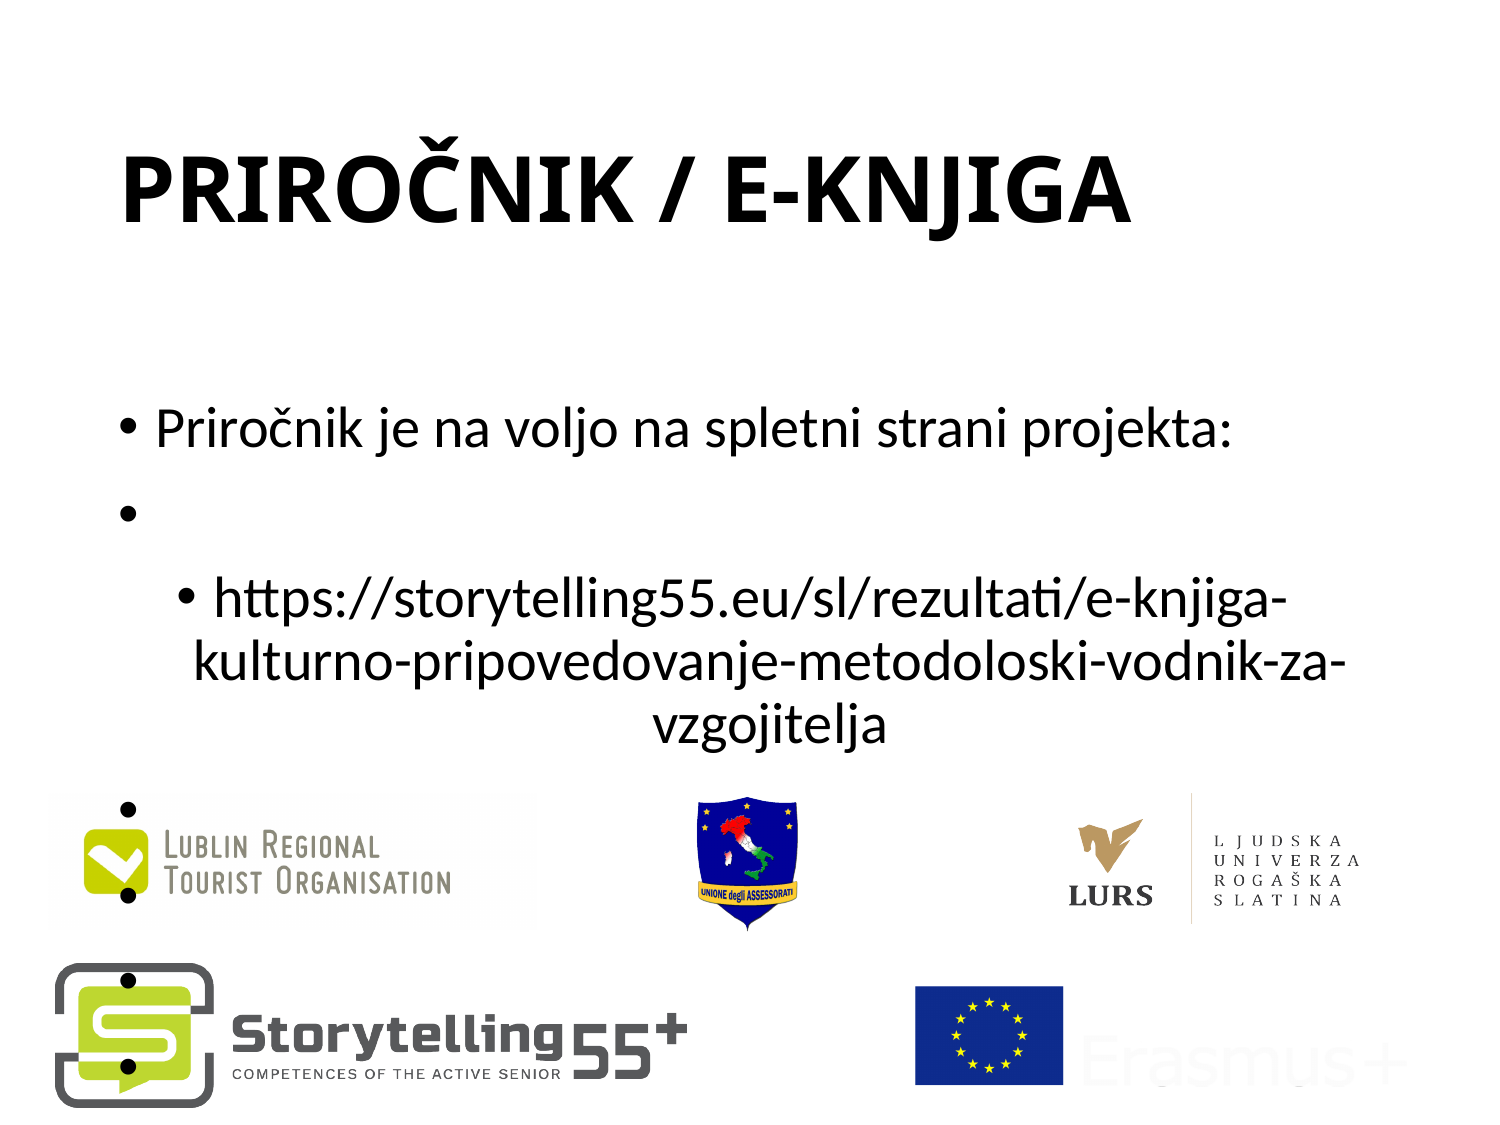

# PRIROČNIK / E-KNJIGA
Priročnik je na voljo na spletni strani projekta:
https://storytelling55.eu/sl/rezultati/e-knjiga-kulturno-pripovedovanje-metodoloski-vodnik-za-vzgojitelja